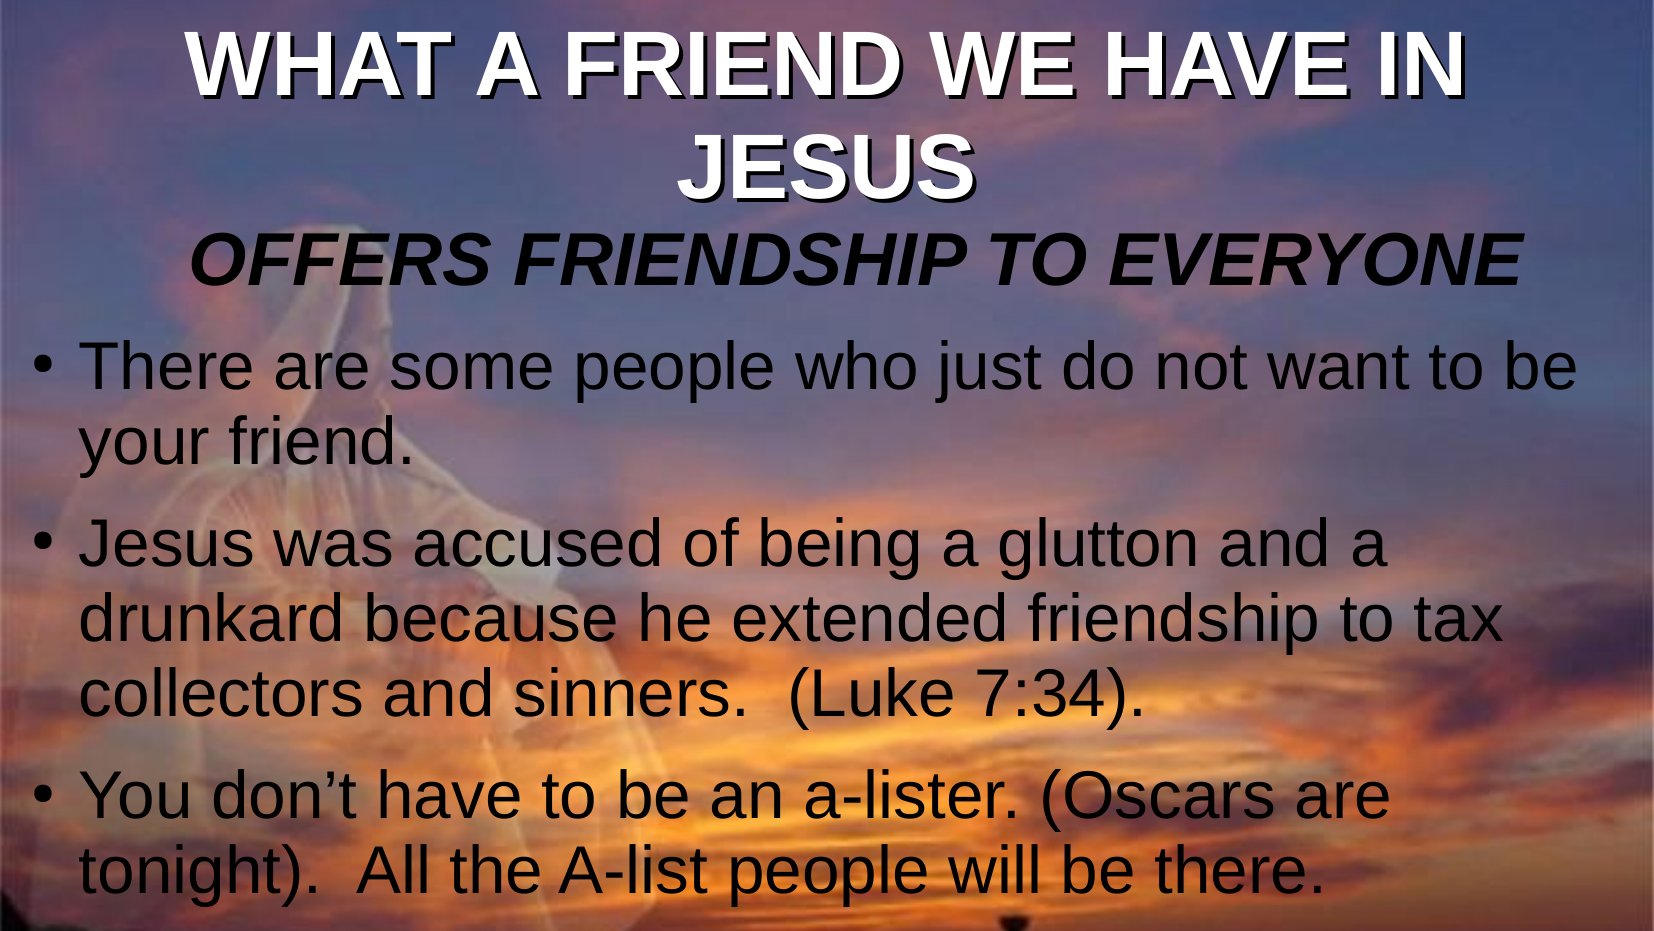

# WHAT A FRIEND WE HAVE IN JESUS
OFFERS FRIENDSHIP TO EVERYONE
There are some people who just do not want to be your friend.
Jesus was accused of being a glutton and a drunkard because he extended friendship to tax collectors and sinners. (Luke 7:34).
You don’t have to be an a-lister. (Oscars are tonight). All the A-list people will be there.